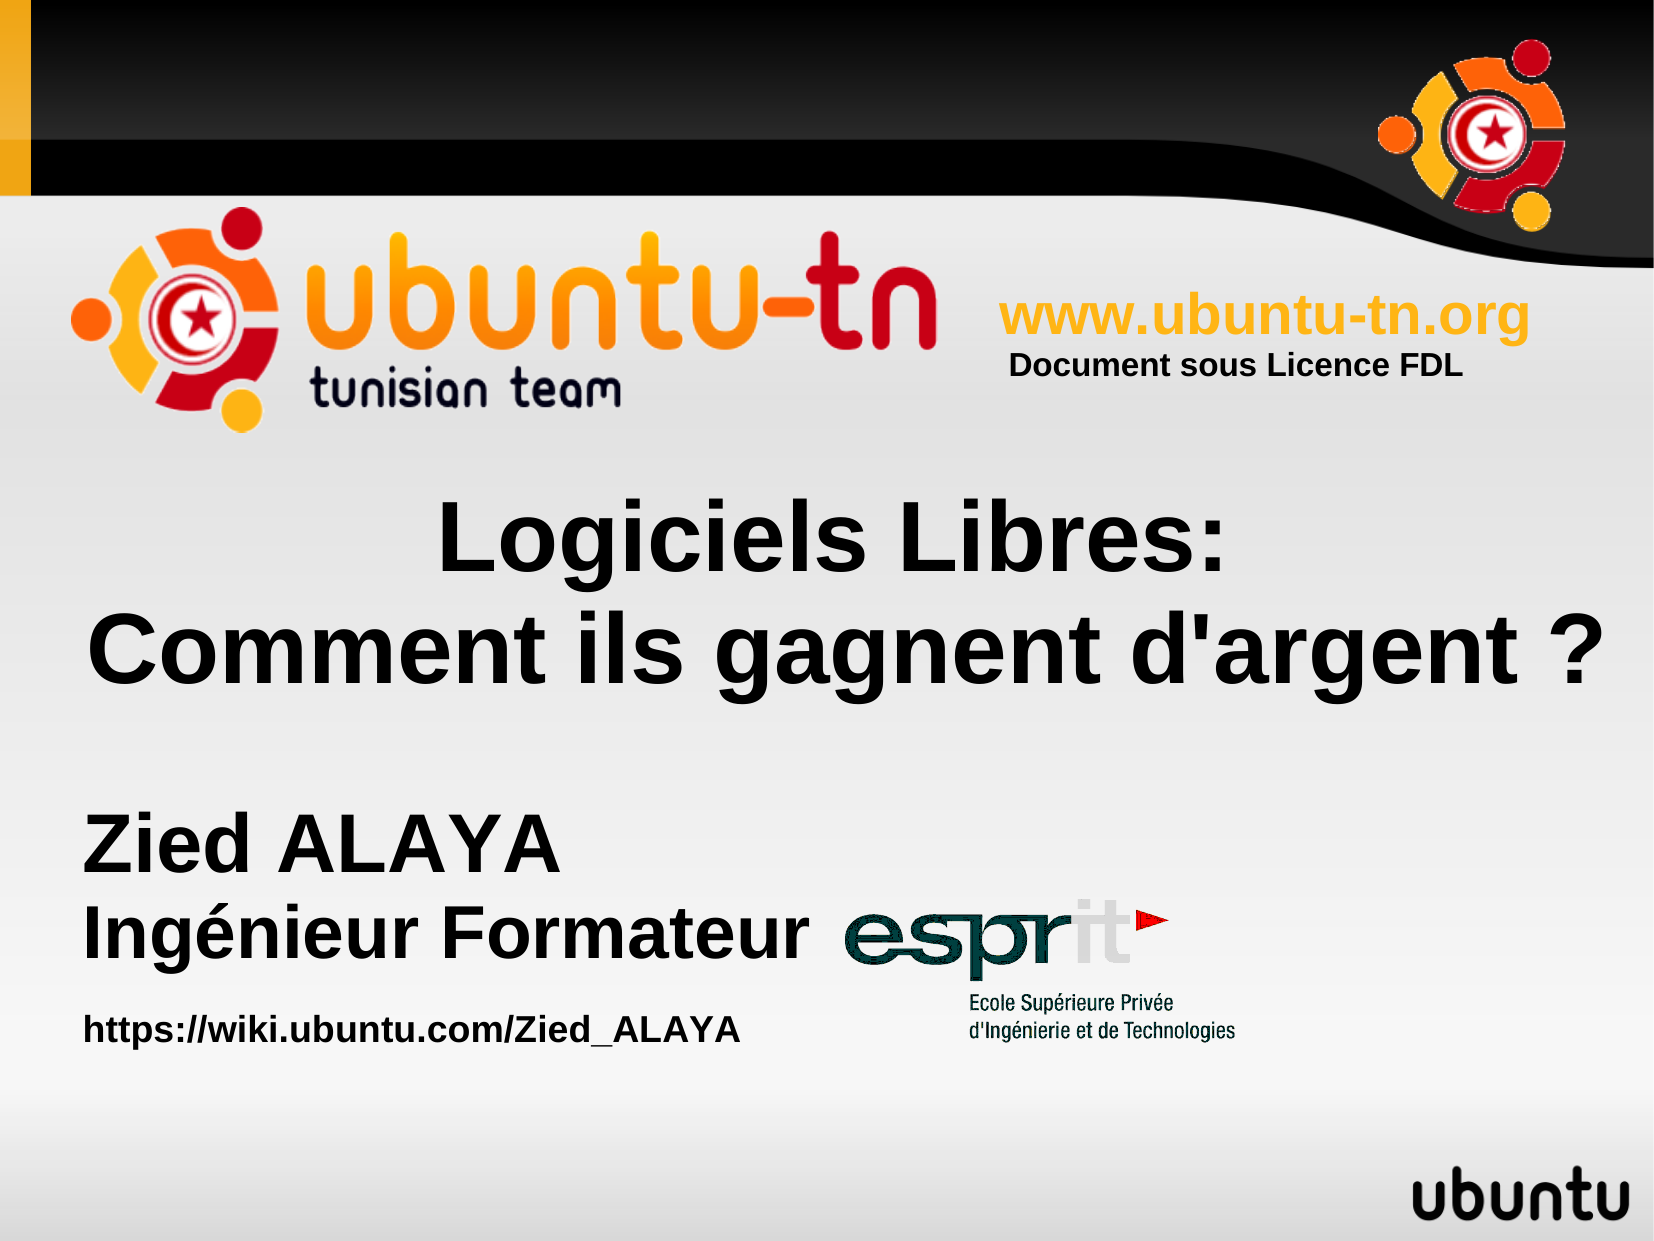

www.ubuntu-tn.org
 Document sous Licence FDL
Logiciels Libres:
Comment ils gagnent d'argent ?
Zied ALAYA
Ingénieur Formateur
https://wiki.ubuntu.com/Zied_ALAYA